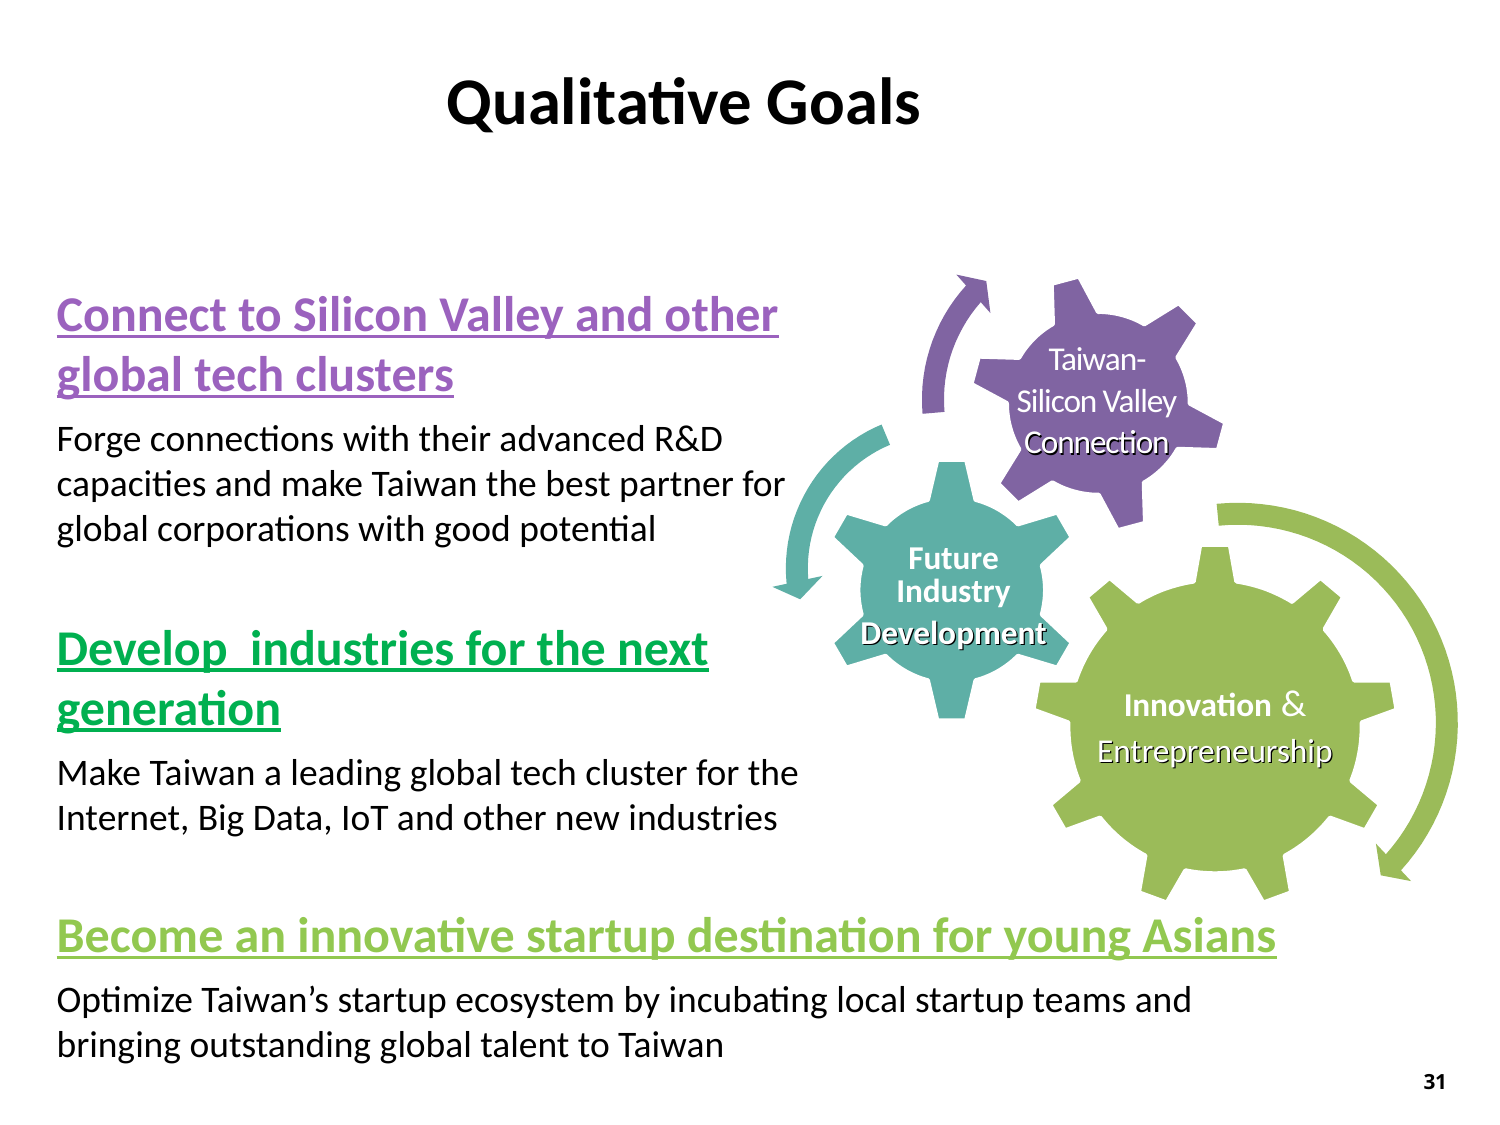

# Qualitative Goals
Taiwan- Silicon Valley
Connection
Future Industry
Development
Innovation &
Entrepreneurship
Connect to Silicon Valley and other global tech clusters
Forge connections with their advanced R&D capacities and make Taiwan the best partner for global corporations with good potential
Develop industries for the next generation
Make Taiwan a leading global tech cluster for the Internet, Big Data, IoT and other new industries
Become an innovative startup destination for young Asians
Optimize Taiwan’s startup ecosystem by incubating local startup teams and bringing outstanding global talent to Taiwan